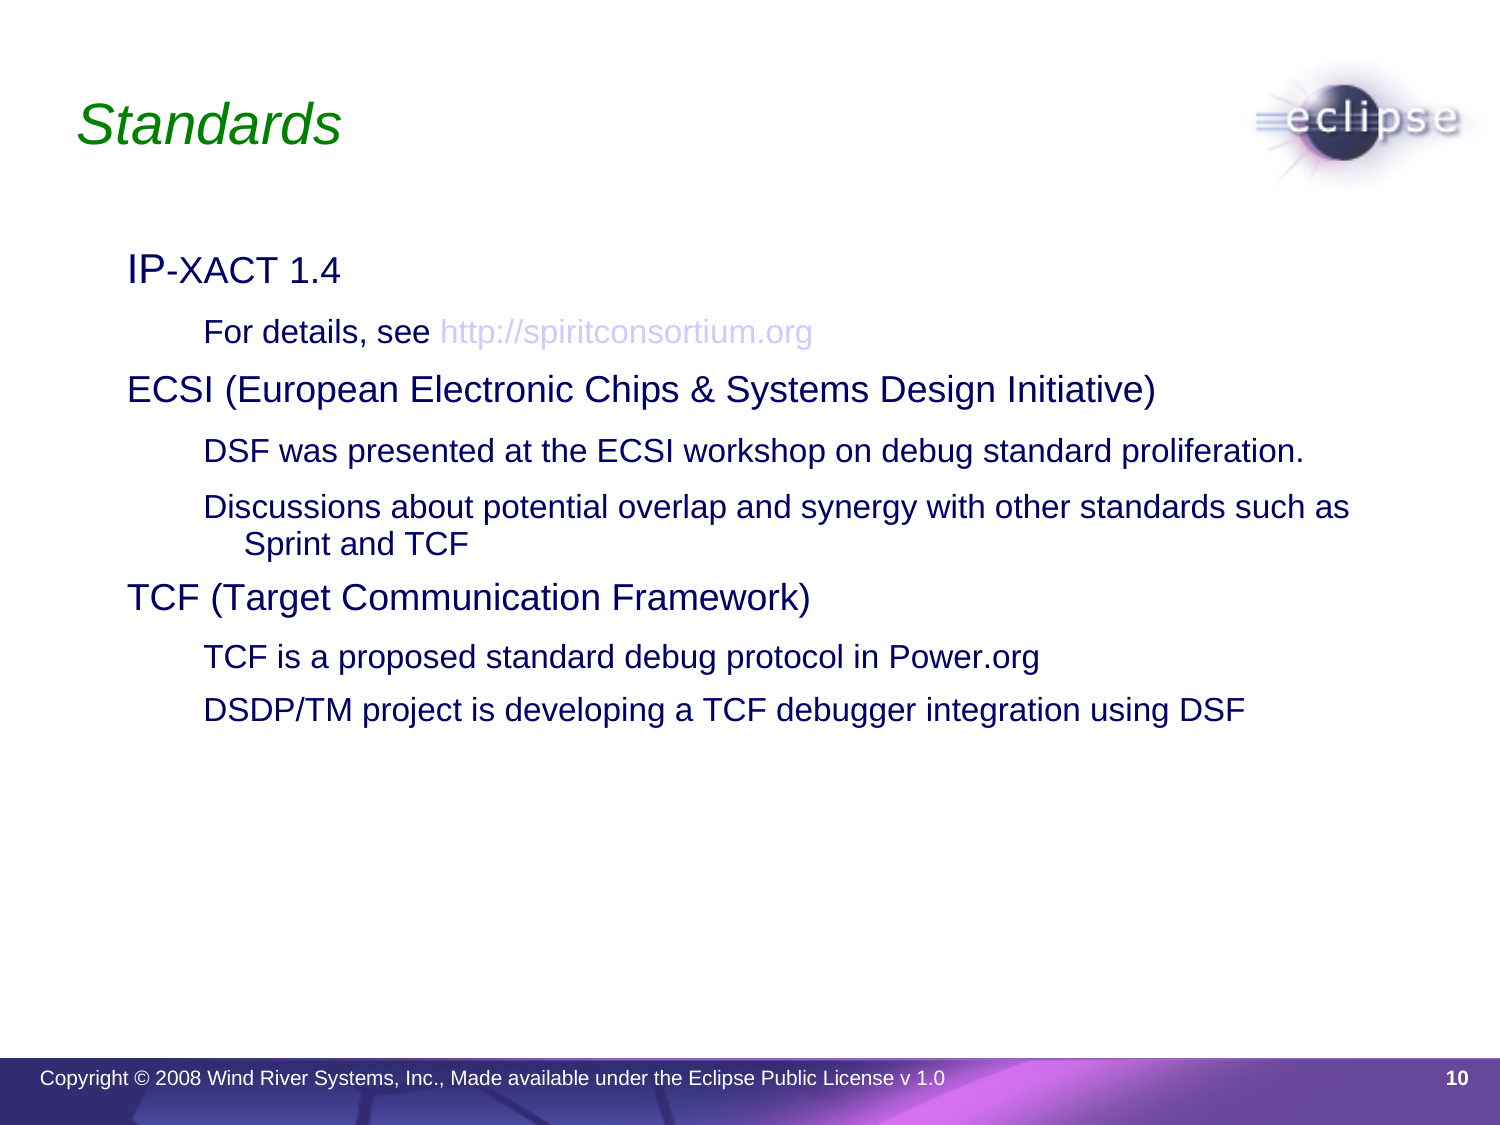

# Standards
IP-XACT 1.4
For details, see http://spiritconsortium.org
ECSI (European Electronic Chips & Systems Design Initiative)
DSF was presented at the ECSI workshop on debug standard proliferation.
Discussions about potential overlap and synergy with other standards such as Sprint and TCF
TCF (Target Communication Framework)
TCF is a proposed standard debug protocol in Power.org
DSDP/TM project is developing a TCF debugger integration using DSF